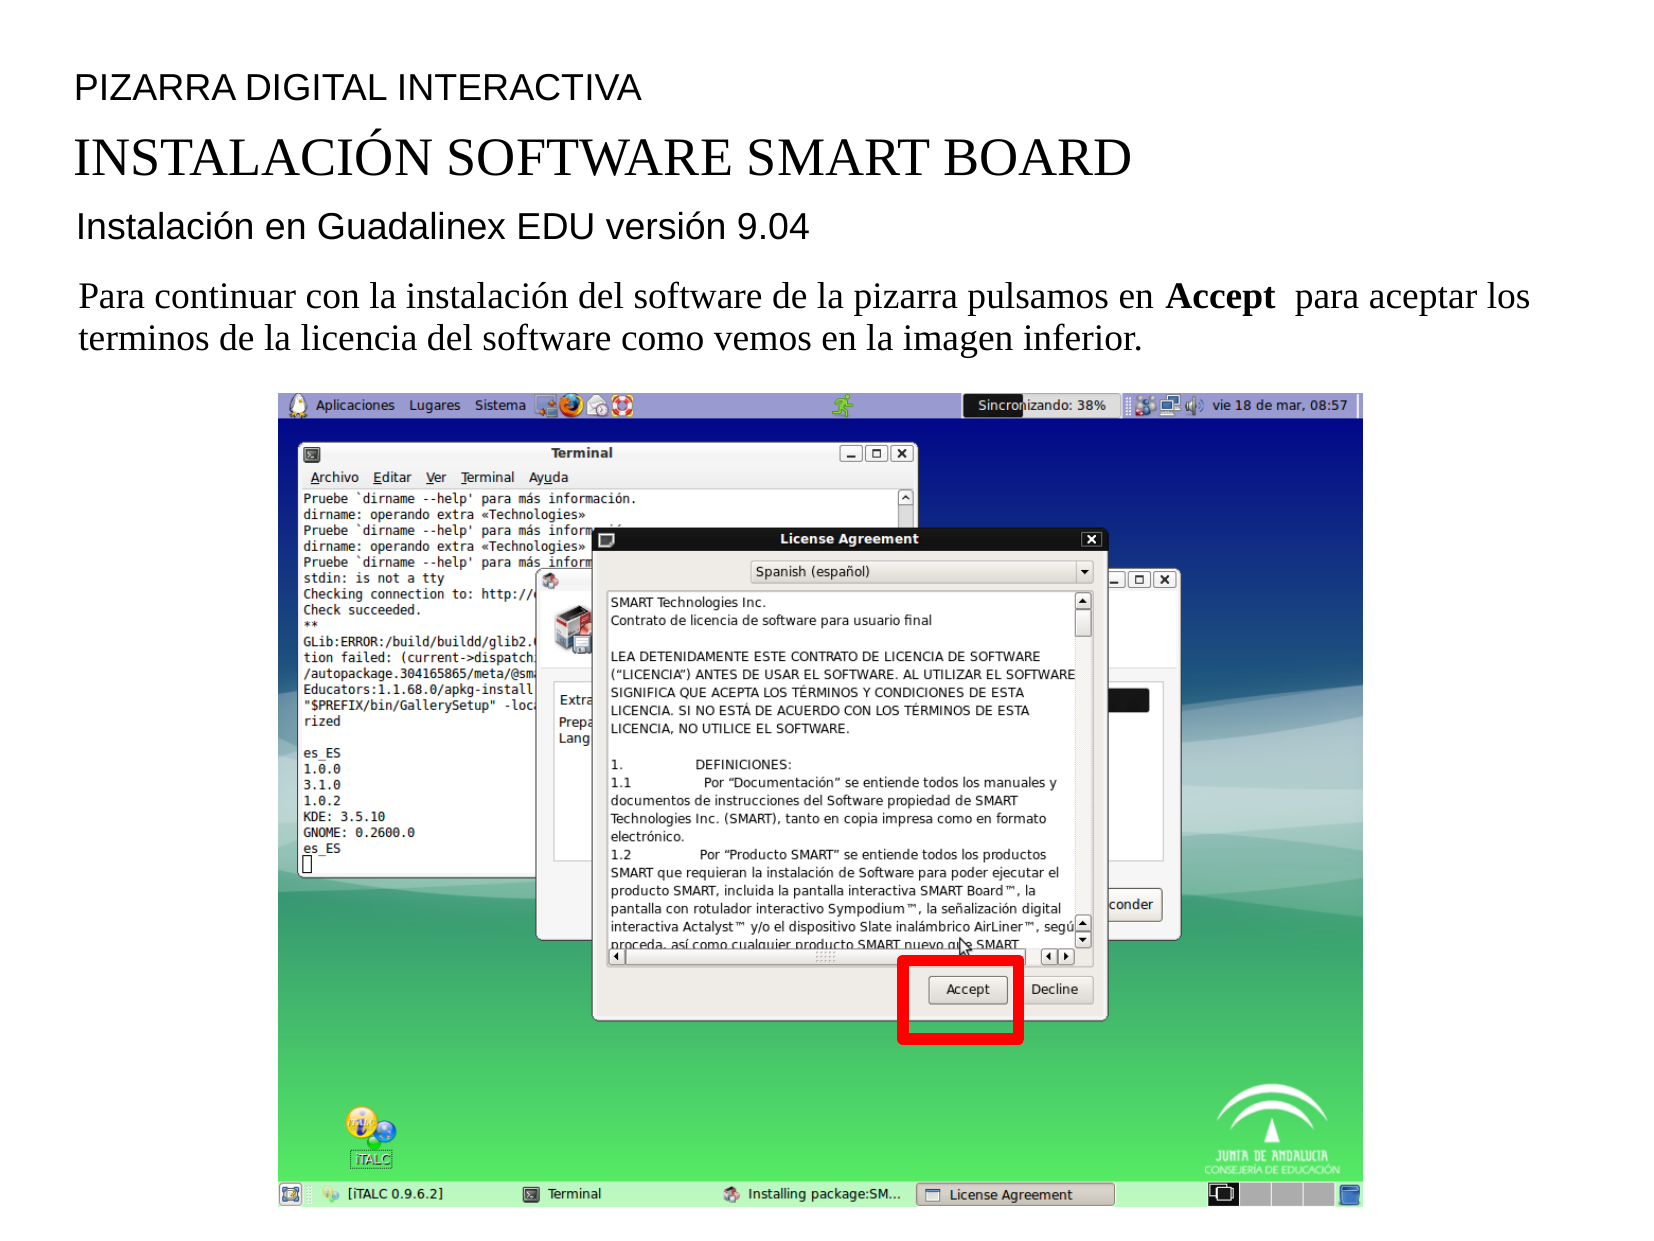

PIZARRA DIGITAL INTERACTIVA
INSTALACIÓN SOFTWARE SMART BOARD
Instalación en Guadalinex EDU versión 9.04
Para continuar con la instalación del software de la pizarra pulsamos en Accept para aceptar los terminos de la licencia del software como vemos en la imagen inferior.